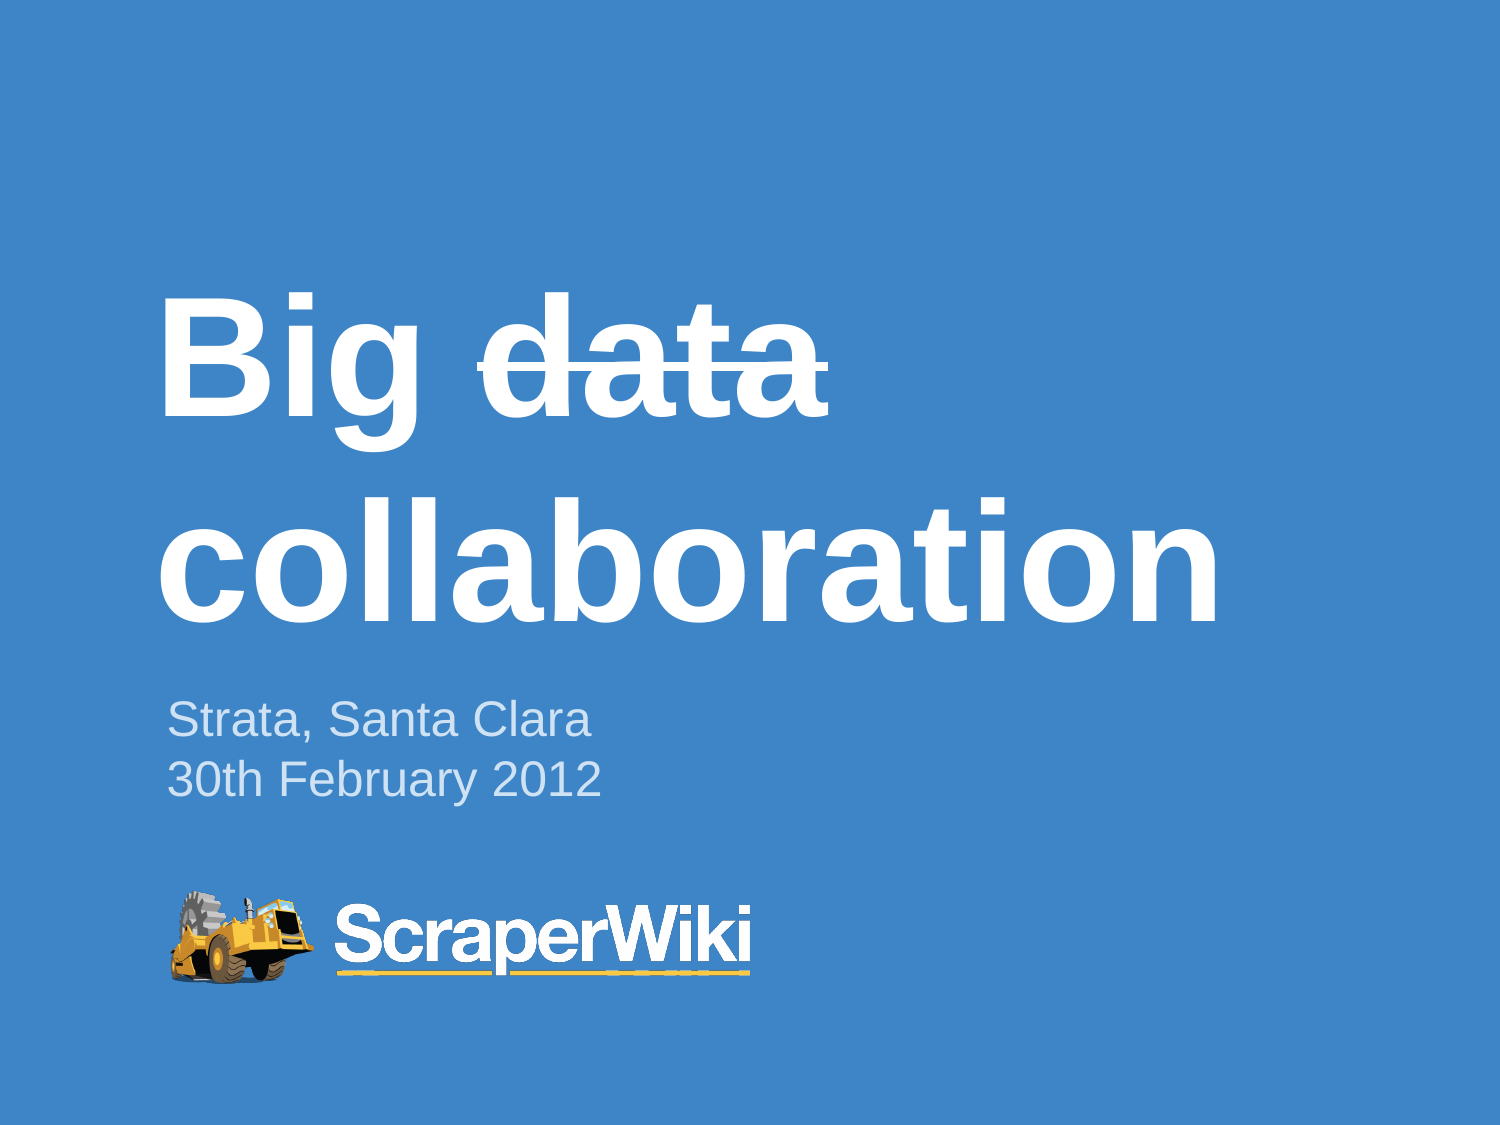

Big data collaboration
Strata, Santa Clara
30th February 2012